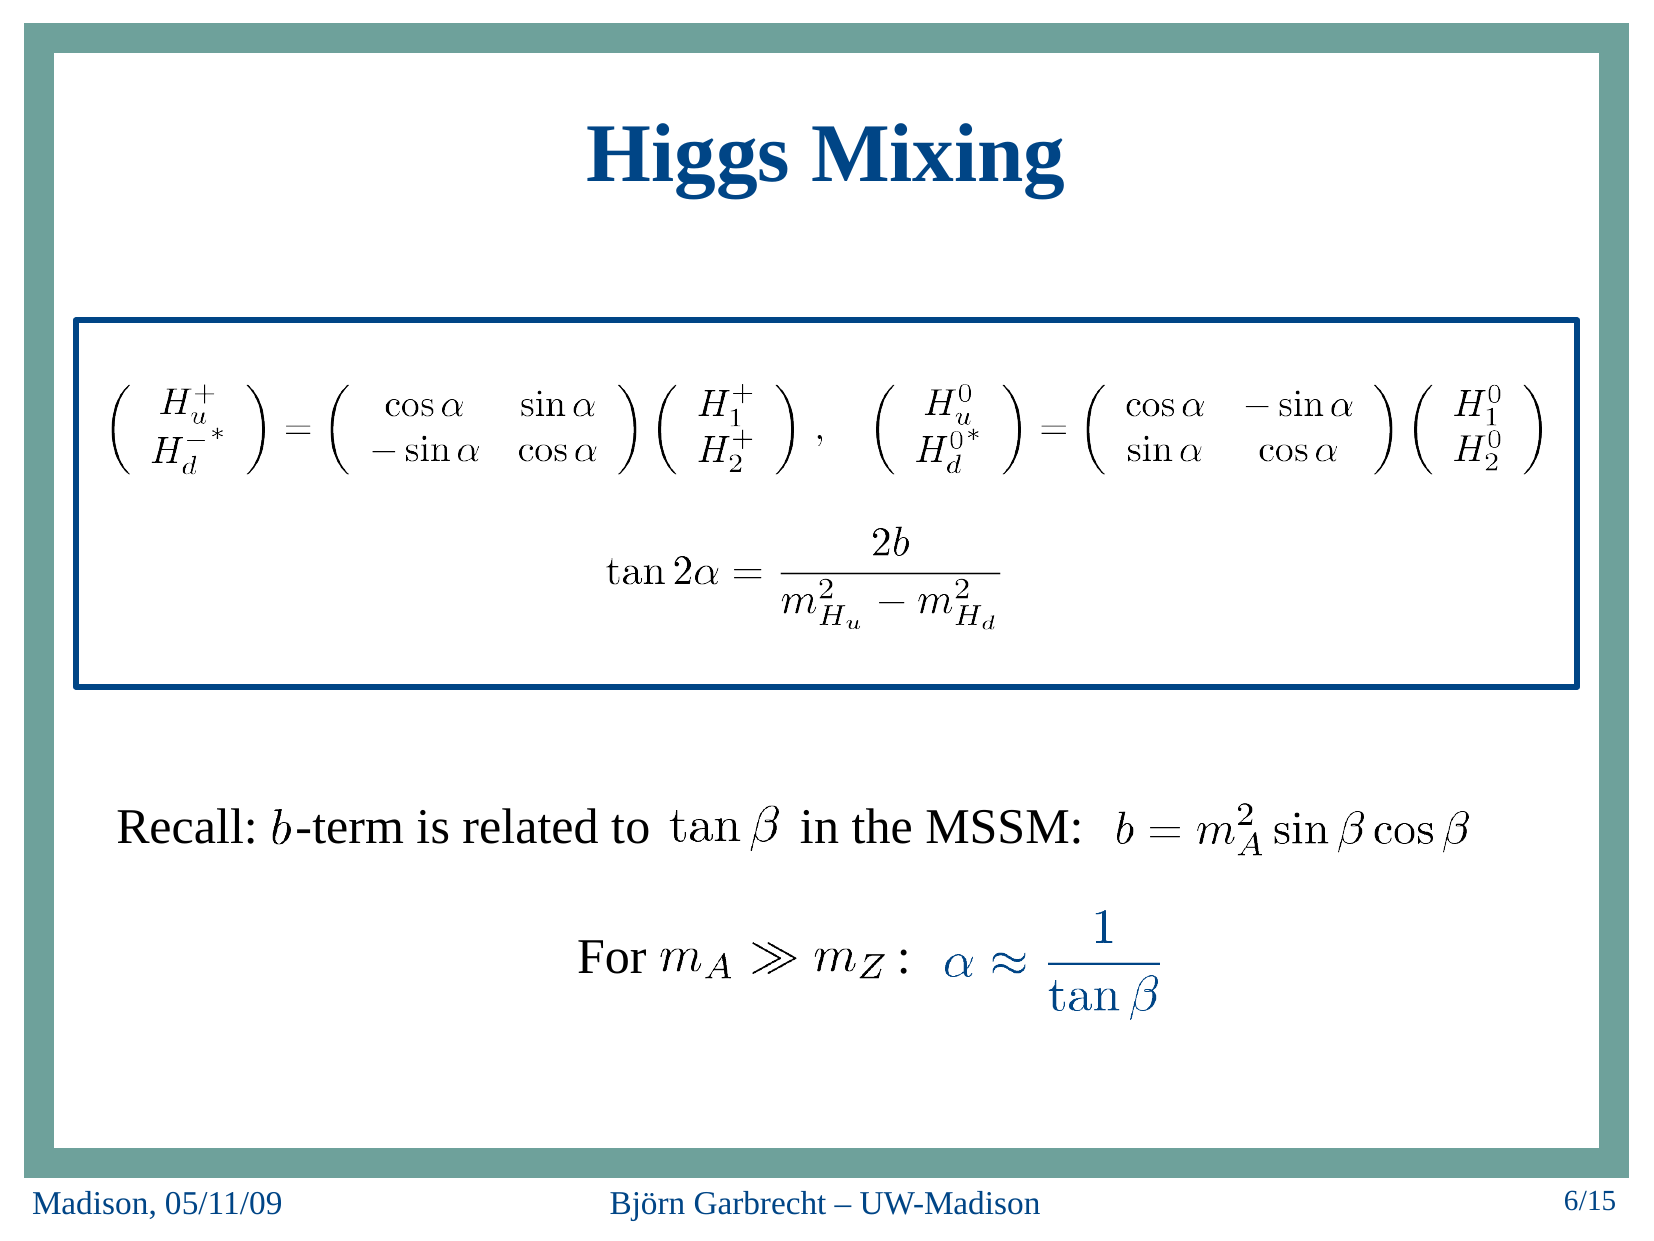

# Higgs Mixing
Recall: -term is related to in the MSSM:
For :
Björn Garbrecht – UW-Madison
6